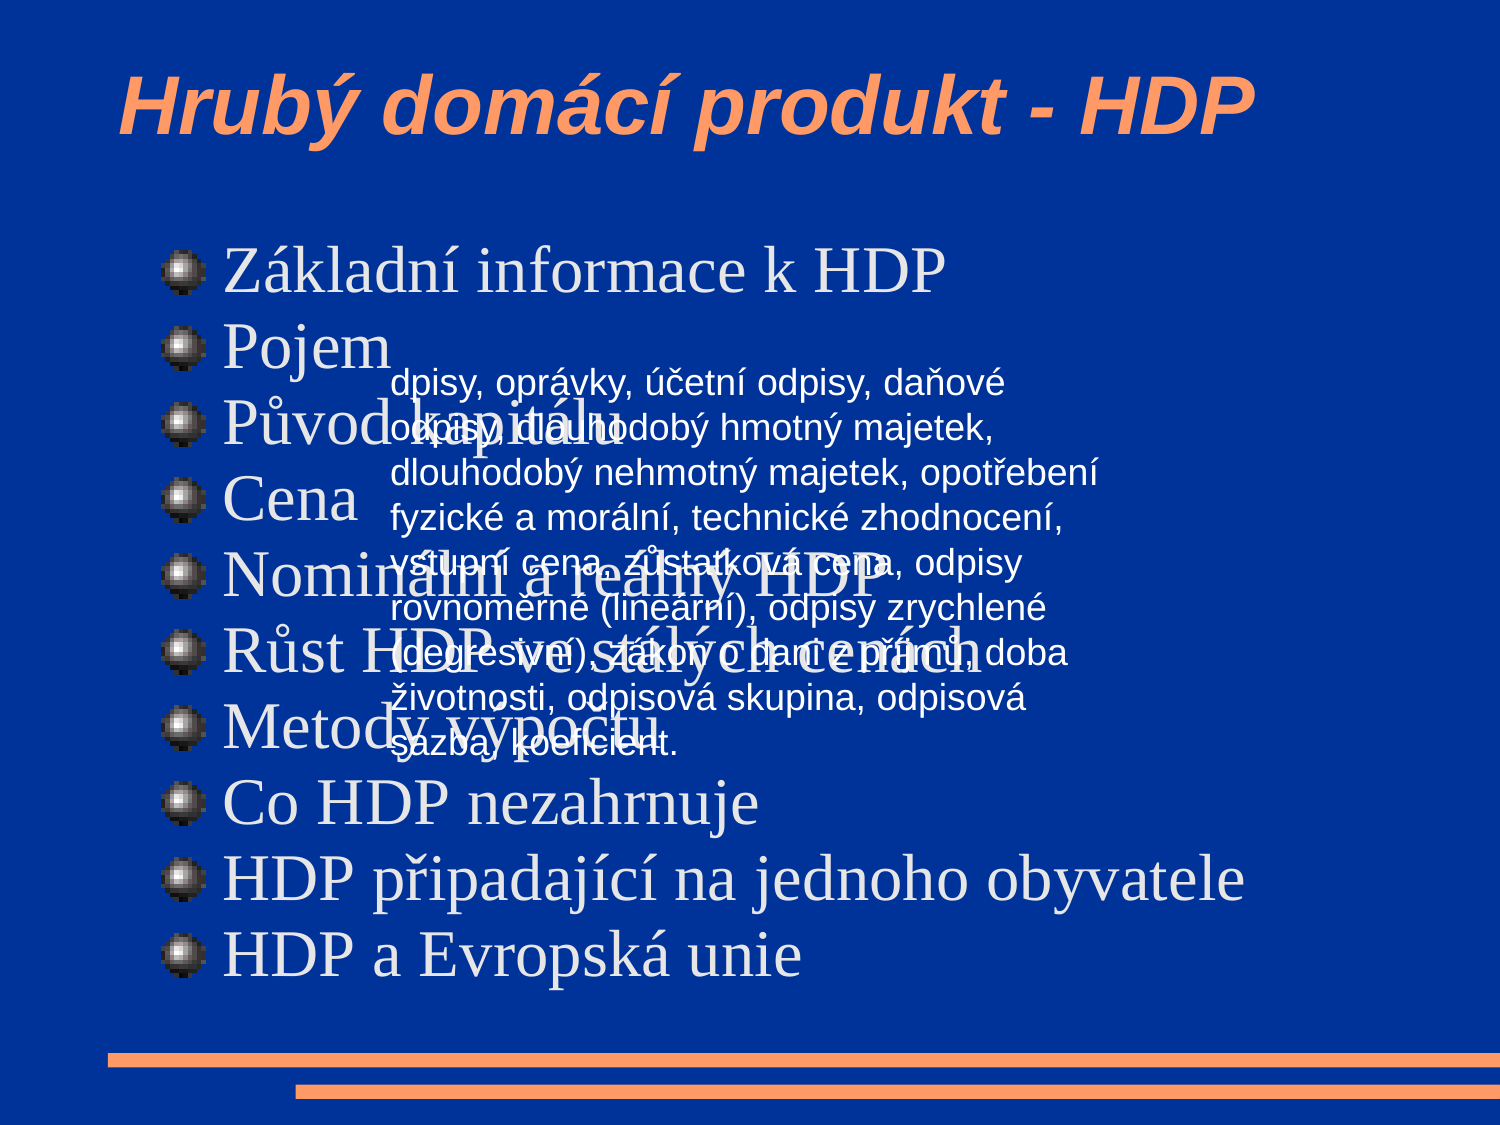

# Hrubý domácí produkt - HDP
 Základní informace k HDP
 Pojem
 Původ kapitálu
 Cena
 Nominální a reálný HDP
 Růst HDP ve stálých cenách
 Metody výpočtu
 Co HDP nezahrnuje
 HDP připadající na jednoho obyvatele
 HDP a Evropská unie
dpisy, oprávky, účetní odpisy, daňové odpisy, dlouhodobý hmotný majetek, dlouhodobý nehmotný majetek, opotřebení fyzické a morální, technické zhodnocení, vstupní cena, zůstatková cena, odpisy rovnoměrné (lineární), odpisy zrychlené (degresivní), zákon o dani z příjmů, doba životnosti, odpisová skupina, odpisová sazba, koeficient.